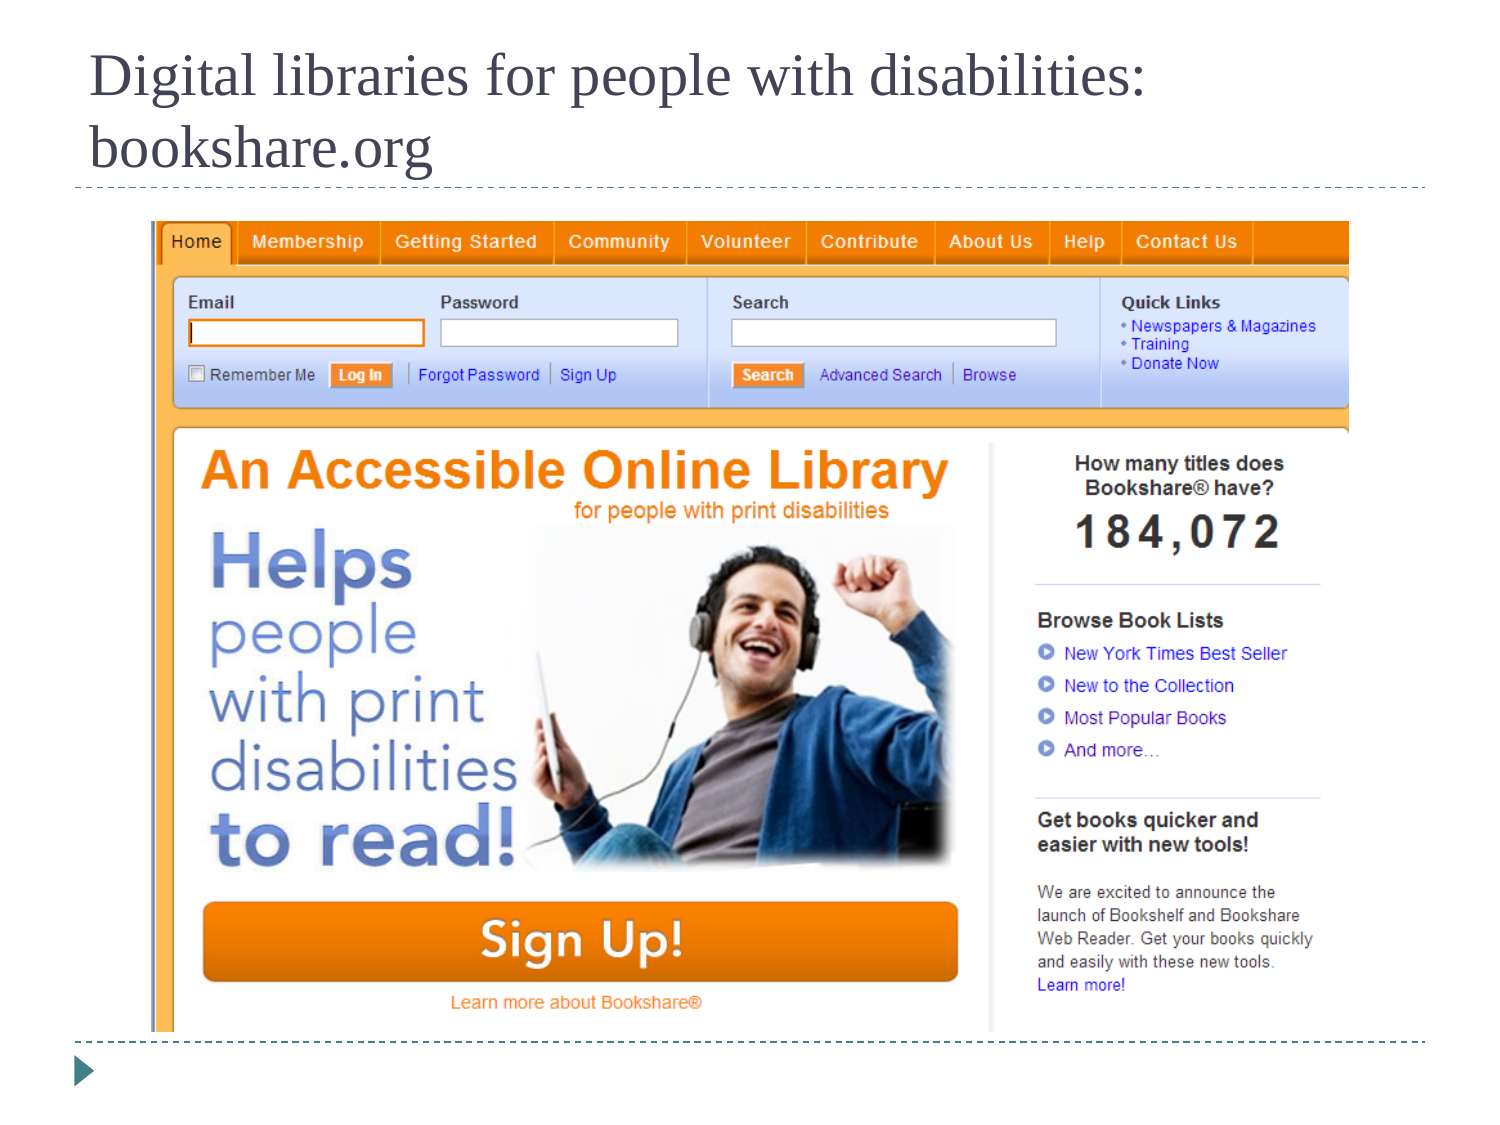

# Digital libraries for people with disabilities: bookshare.org